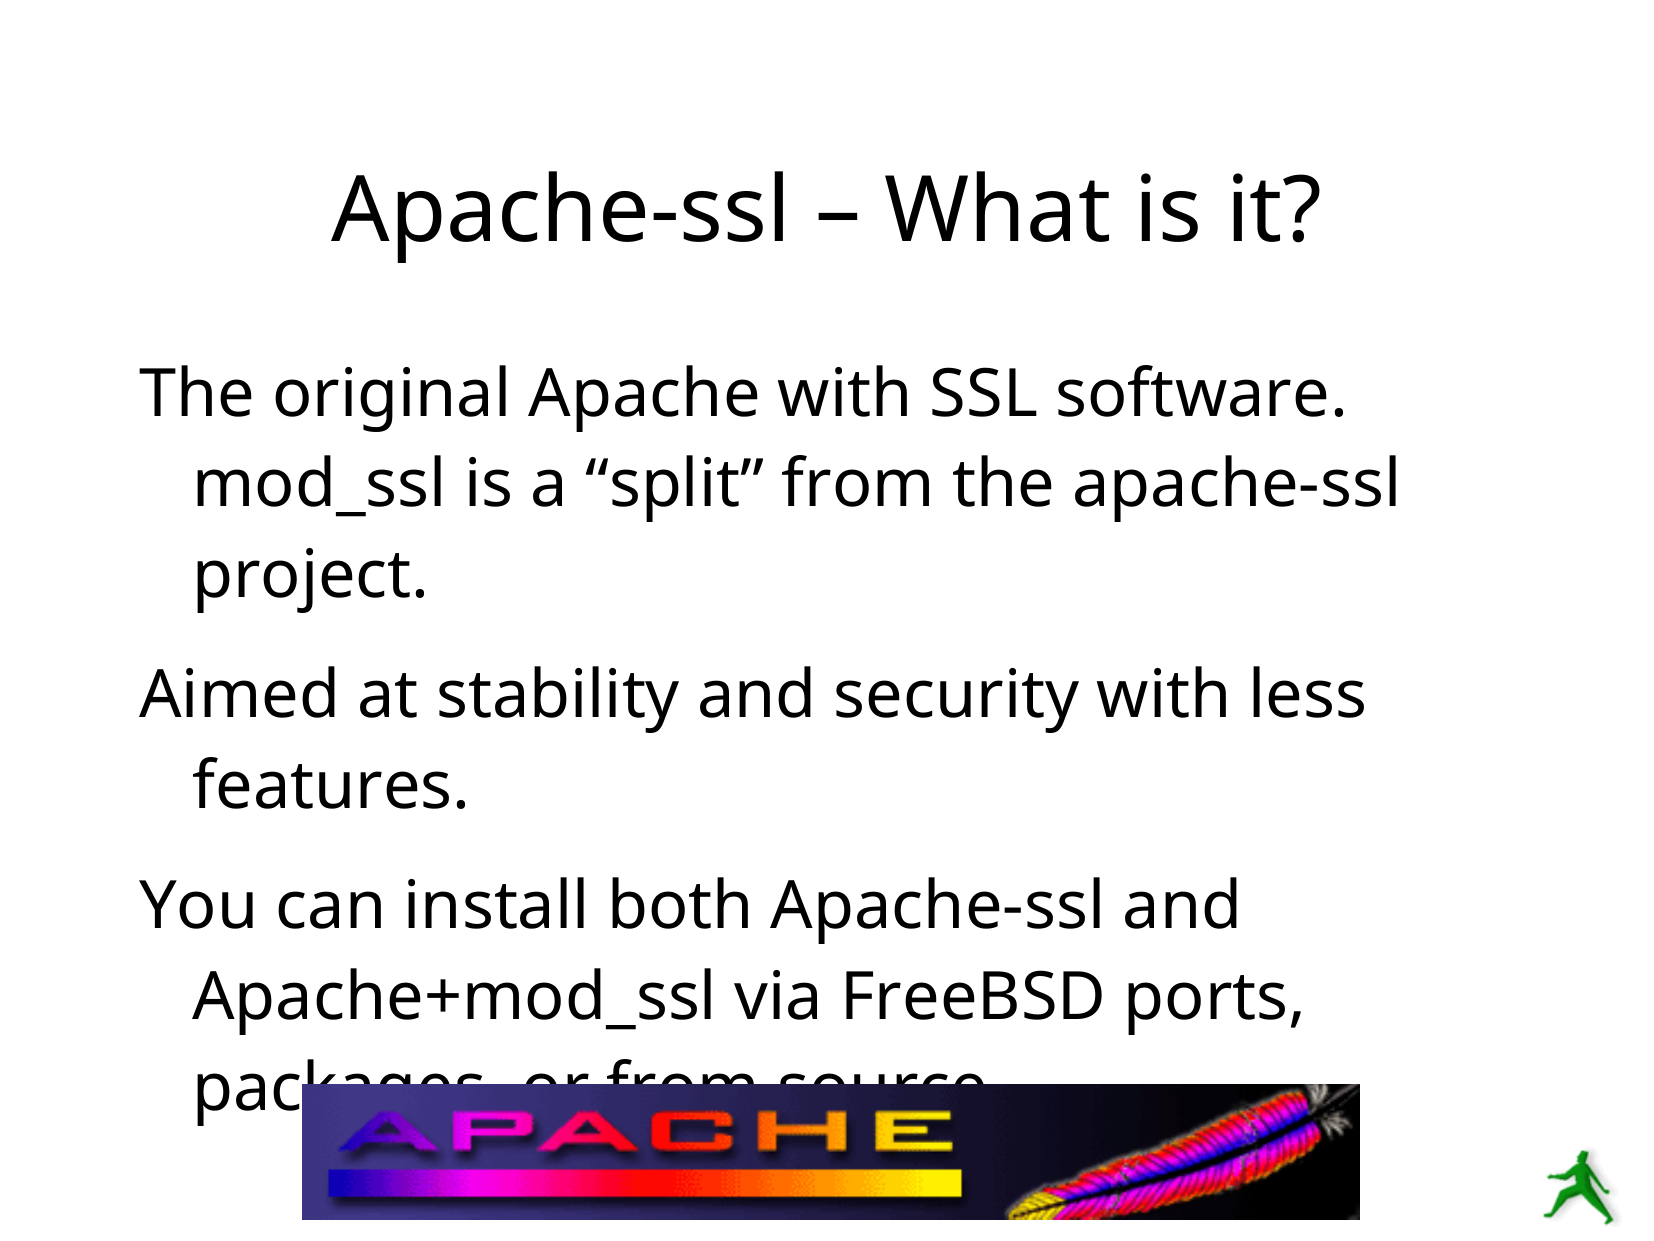

# Apache-ssl – What is it?
The original Apache with SSL software. mod_ssl is a “split” from the apache-ssl project.
Aimed at stability and security with less features.
You can install both Apache-ssl and Apache+mod_ssl via FreeBSD ports, packages, or from source.